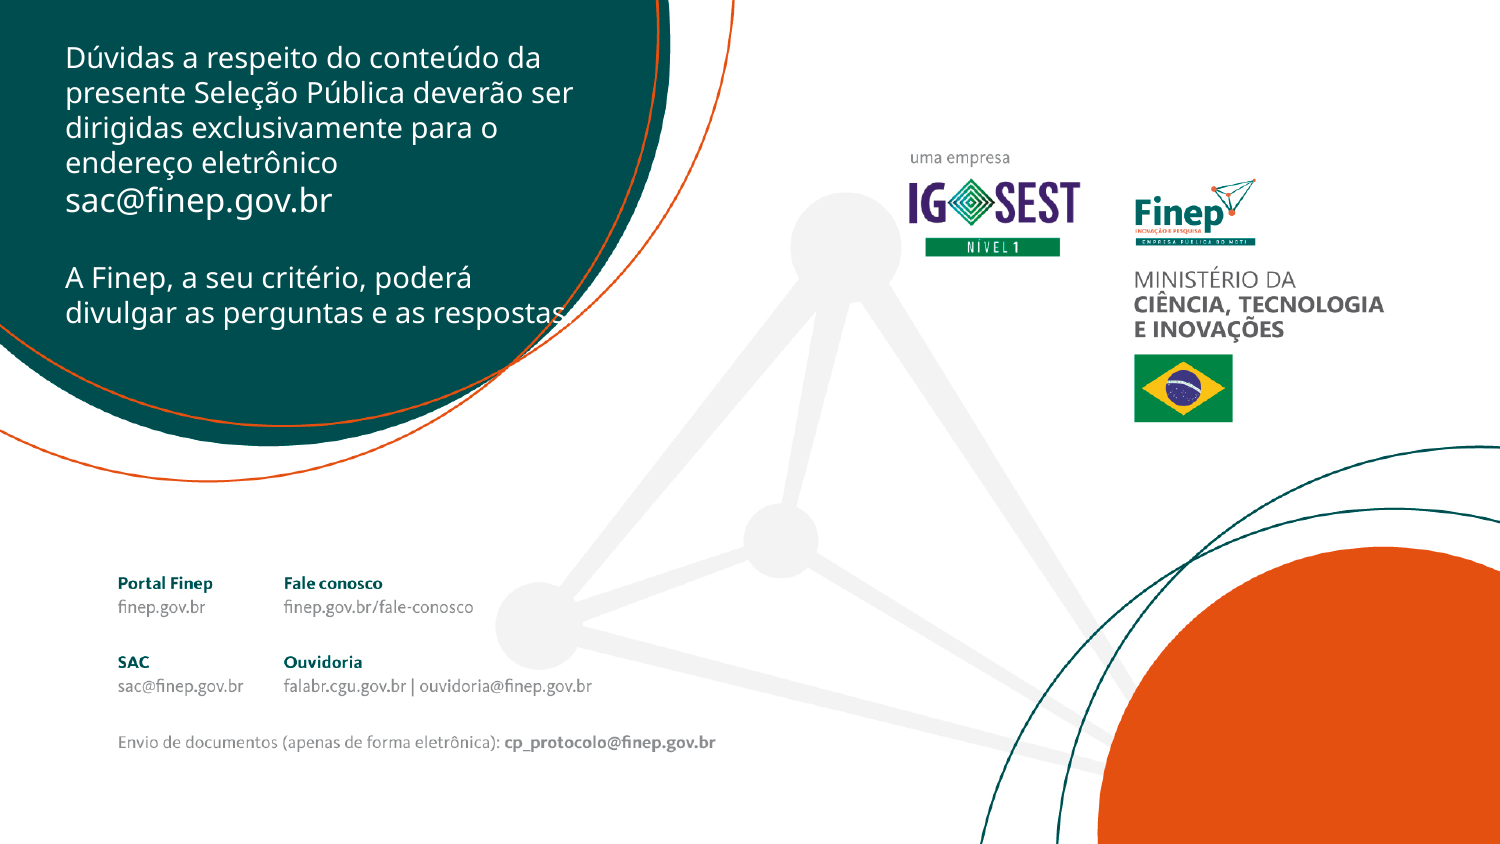

Dúvidas a respeito do conteúdo da presente Seleção Pública deverão ser dirigidas exclusivamente para o endereço eletrônico sac@finep.gov.br
A Finep, a seu critério, poderá divulgar as perguntas e as respostas.